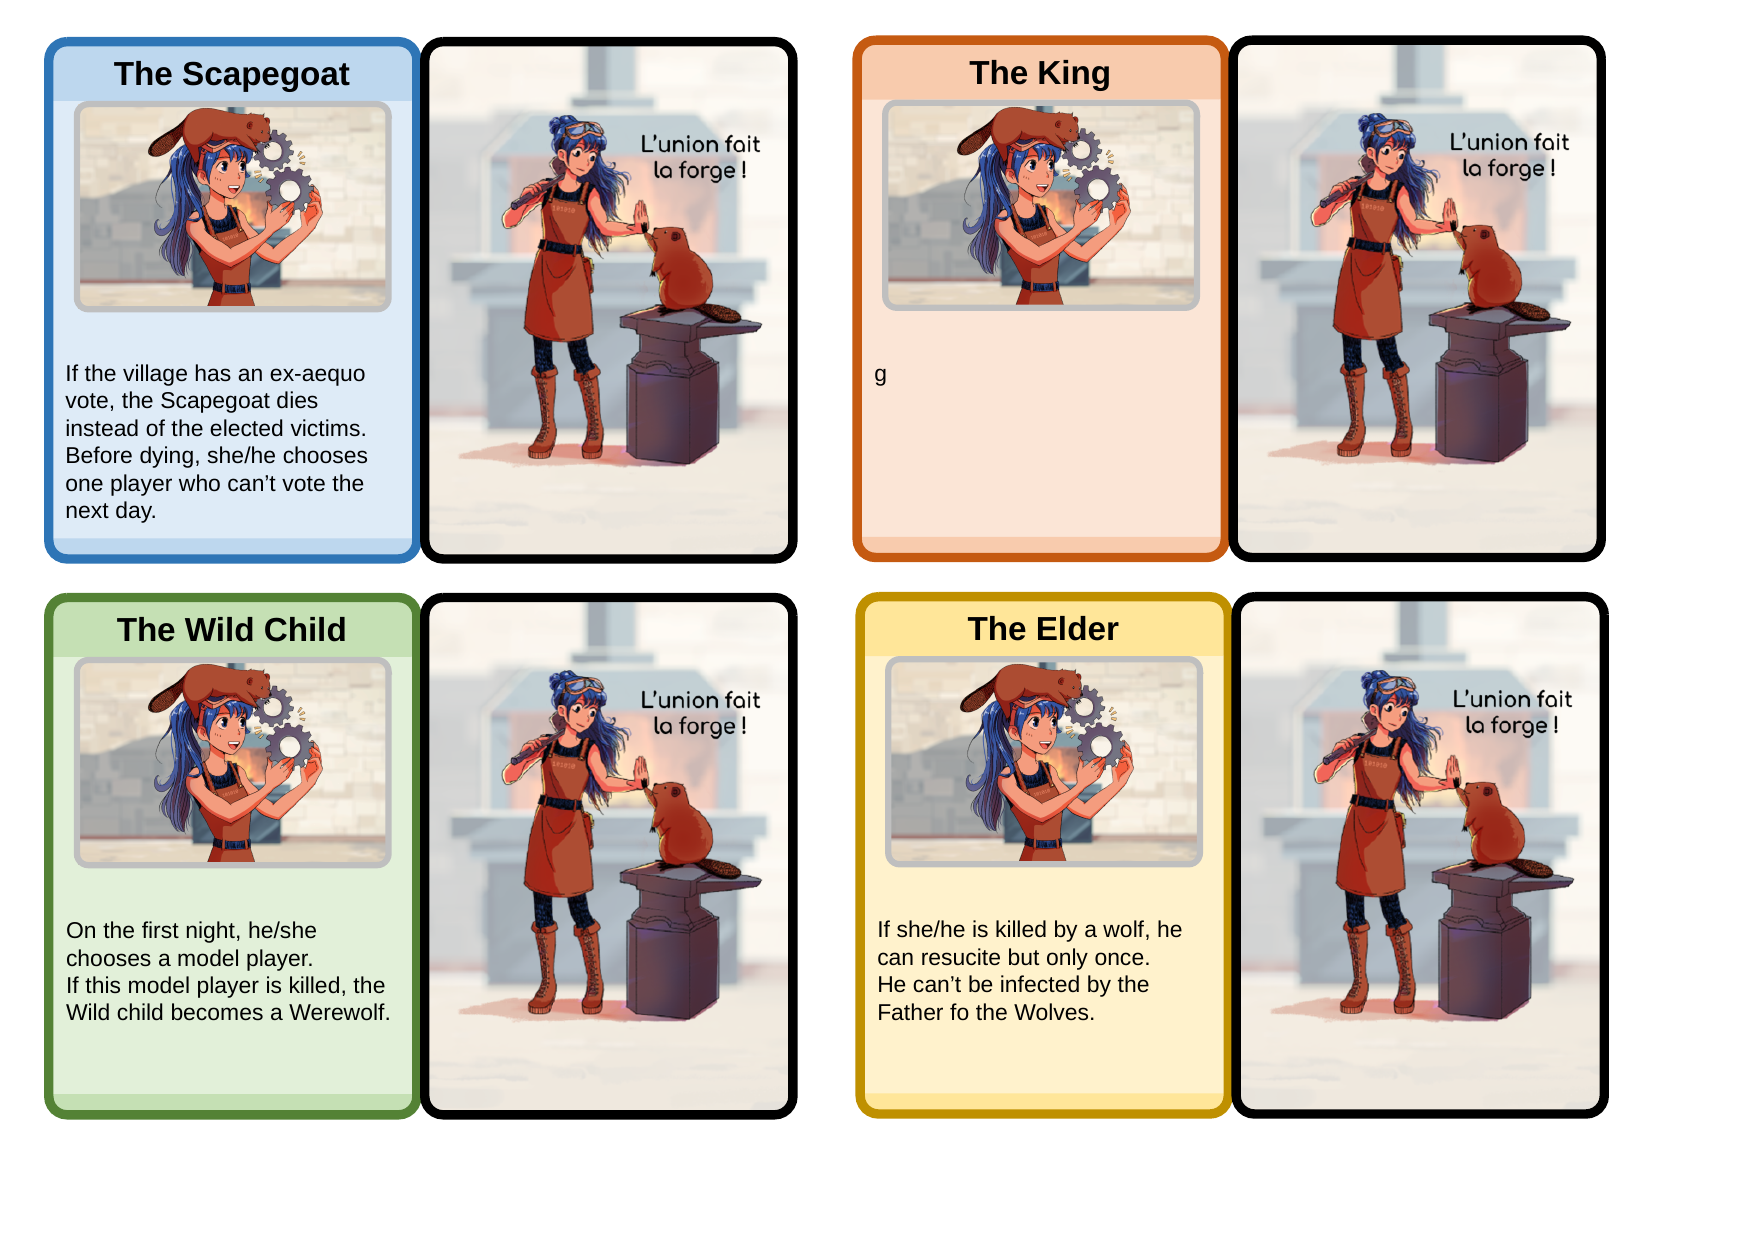

The King
The Scapegoat
If the village has an ex-aequo vote, the Scapegoat dies instead of the elected victims. Before dying, she/he chooses one player who can’t vote the next day.
g
The Elder
The Wild Child
If she/he is killed by a wolf, he can resucite but only once.
He can’t be infected by the Father fo the Wolves.
On the first night, he/she chooses a model player.
If this model player is killed, the Wild child becomes a Werewolf.